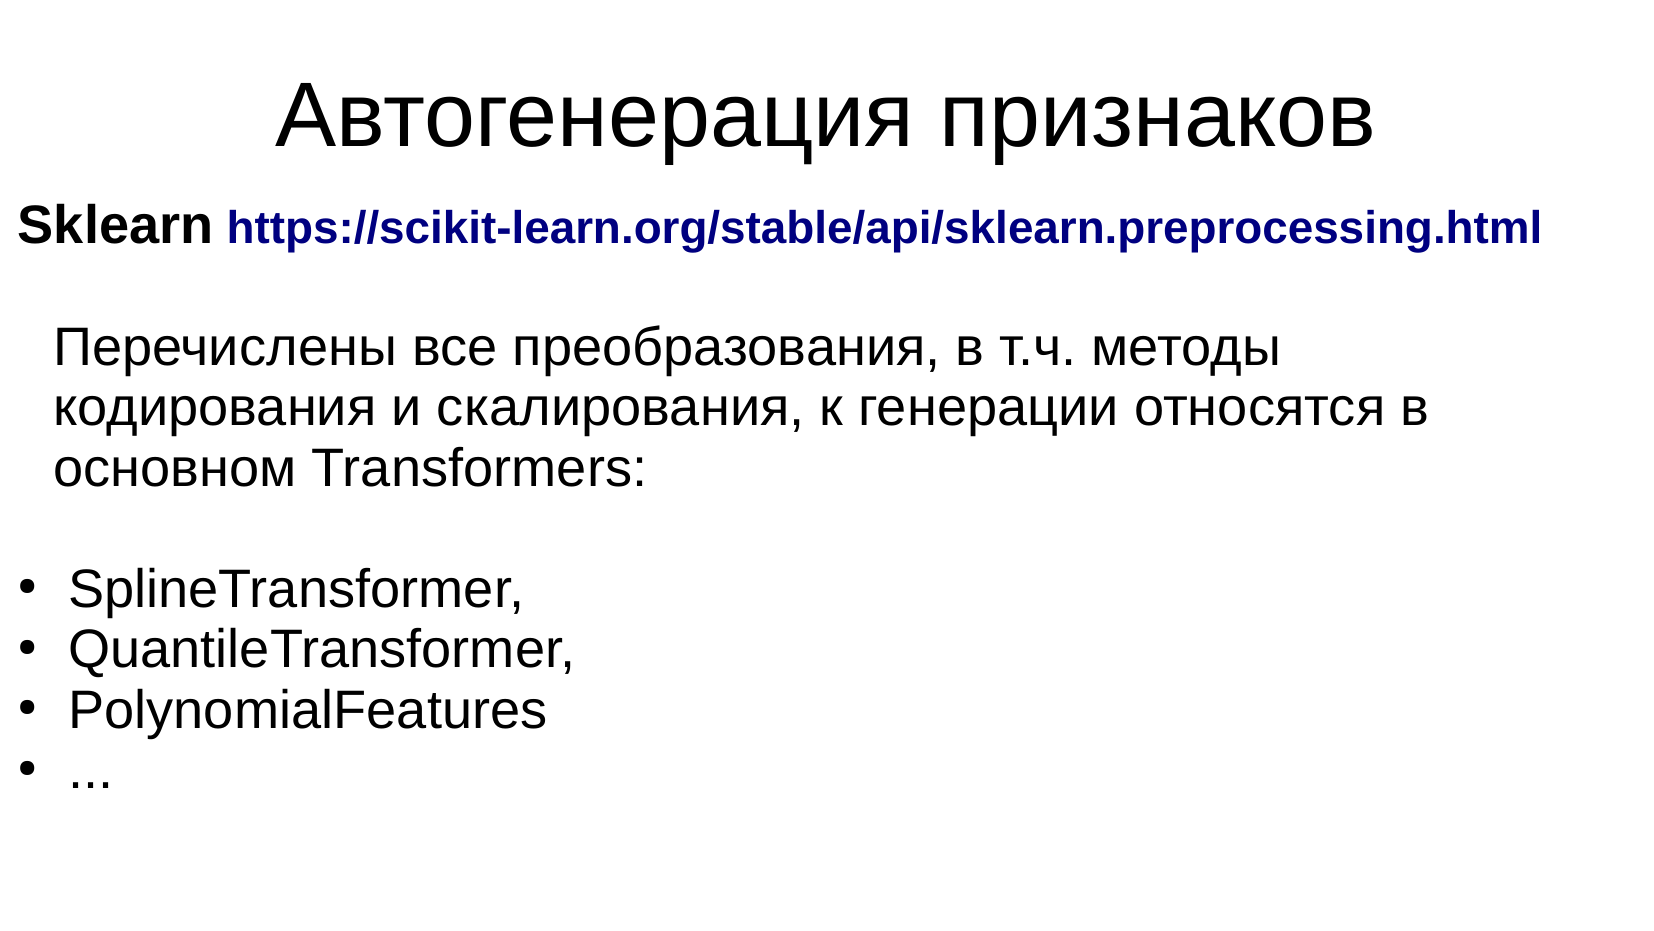

# Автогенерация признаков
Sklearn https://scikit-learn.org/stable/api/sklearn.preprocessing.html
Перечислены все преобразования, в т.ч. методы кодирования и скалирования, к генерации относятся в основном Transformers:
 SplineTransformer,
 QuantileTransformer,
 PolynomialFeatures
 ...